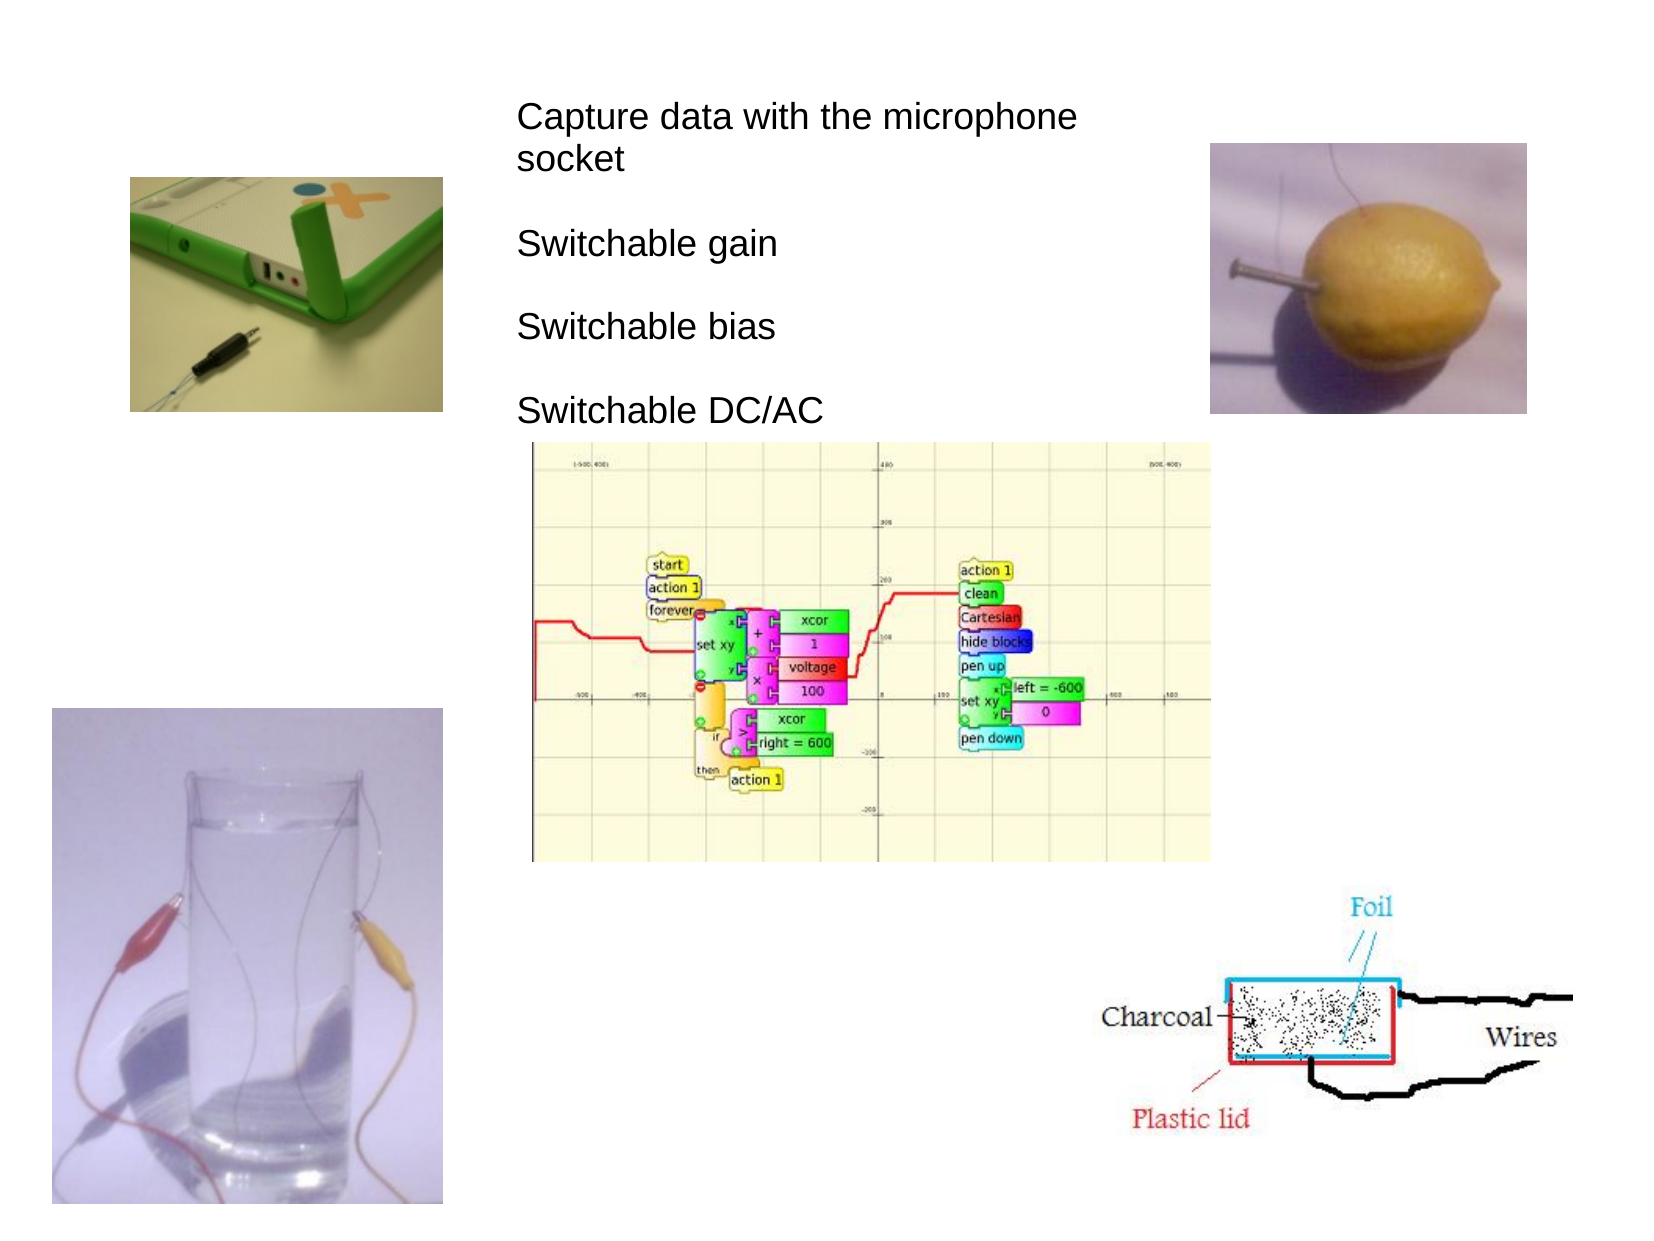

Capture data with the microphone socket
Switchable gain
Switchable bias
Switchable DC/AC